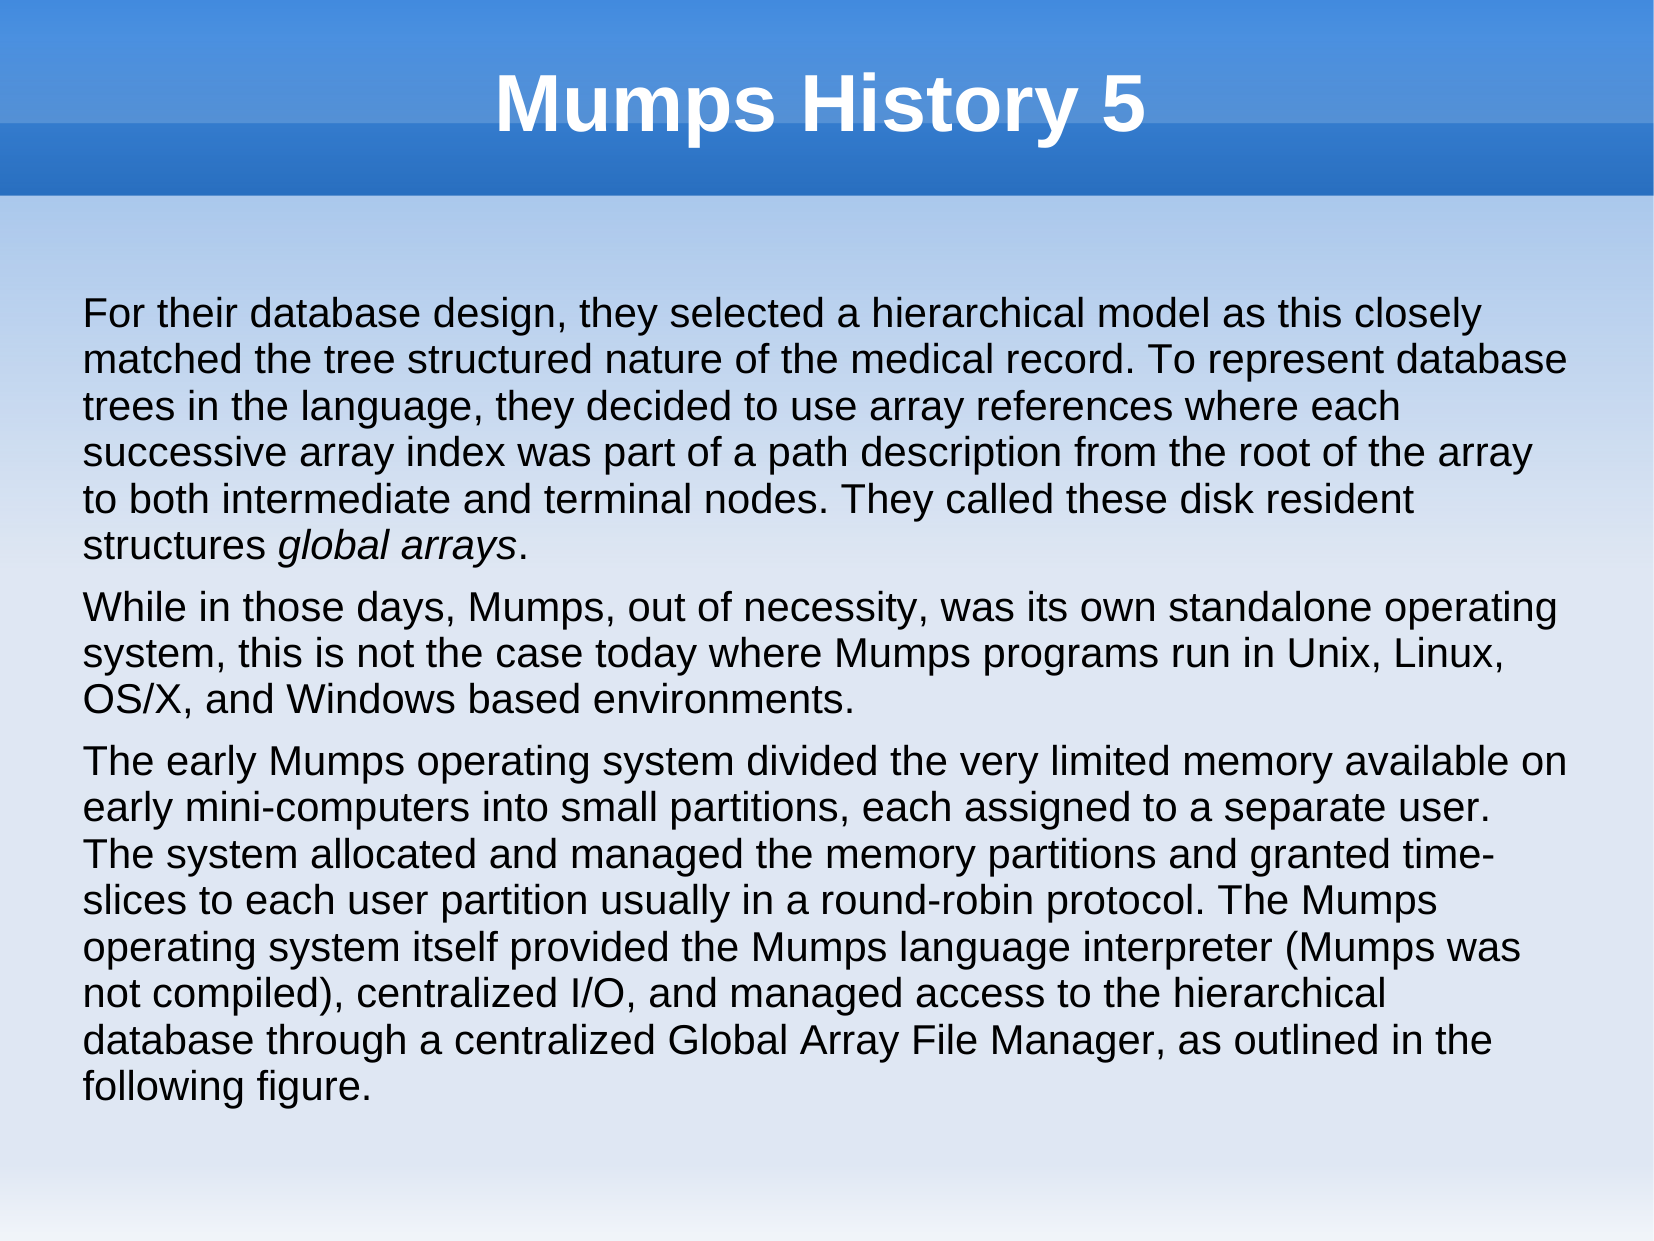

# Mumps History 5
For their database design, they selected a hierarchical model as this closely matched the tree structured nature of the medical record. To represent database trees in the language, they decided to use array references where each successive array index was part of a path description from the root of the array to both intermediate and terminal nodes. They called these disk resident structures global arrays.
While in those days, Mumps, out of necessity, was its own standalone operating system, this is not the case today where Mumps programs run in Unix, Linux, OS/X, and Windows based environments.
The early Mumps operating system divided the very limited memory available on early mini-computers into small partitions, each assigned to a separate user. The system allocated and managed the memory partitions and granted time-slices to each user partition usually in a round-robin protocol. The Mumps operating system itself provided the Mumps language interpreter (Mumps was not compiled), centralized I/O, and managed access to the hierarchical database through a centralized Global Array File Manager, as outlined in the following figure.